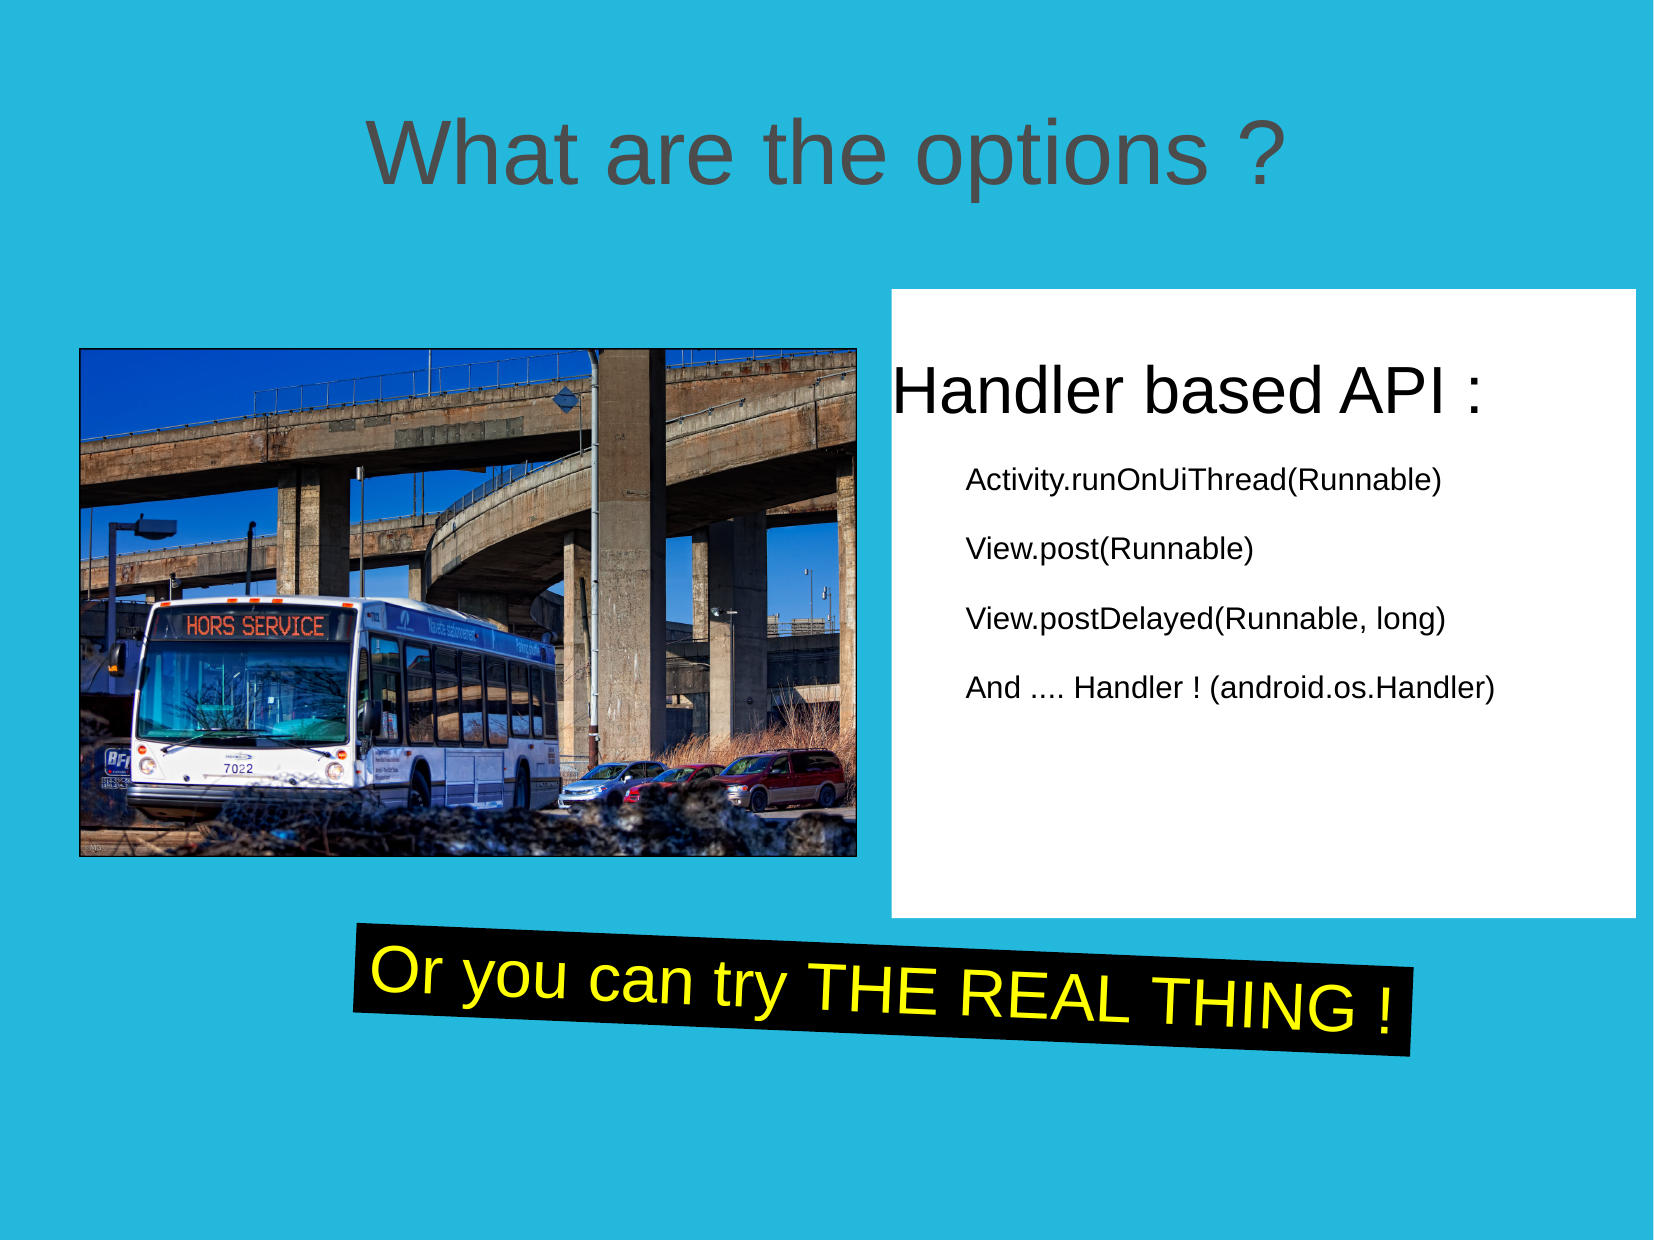

# What are the options ?
Handler based API :
	Activity.runOnUiThread(Runnable)
	View.post(Runnable)
	View.postDelayed(Runnable, long)
	And .... Handler ! (android.os.Handler)
Or you can try THE REAL THING !